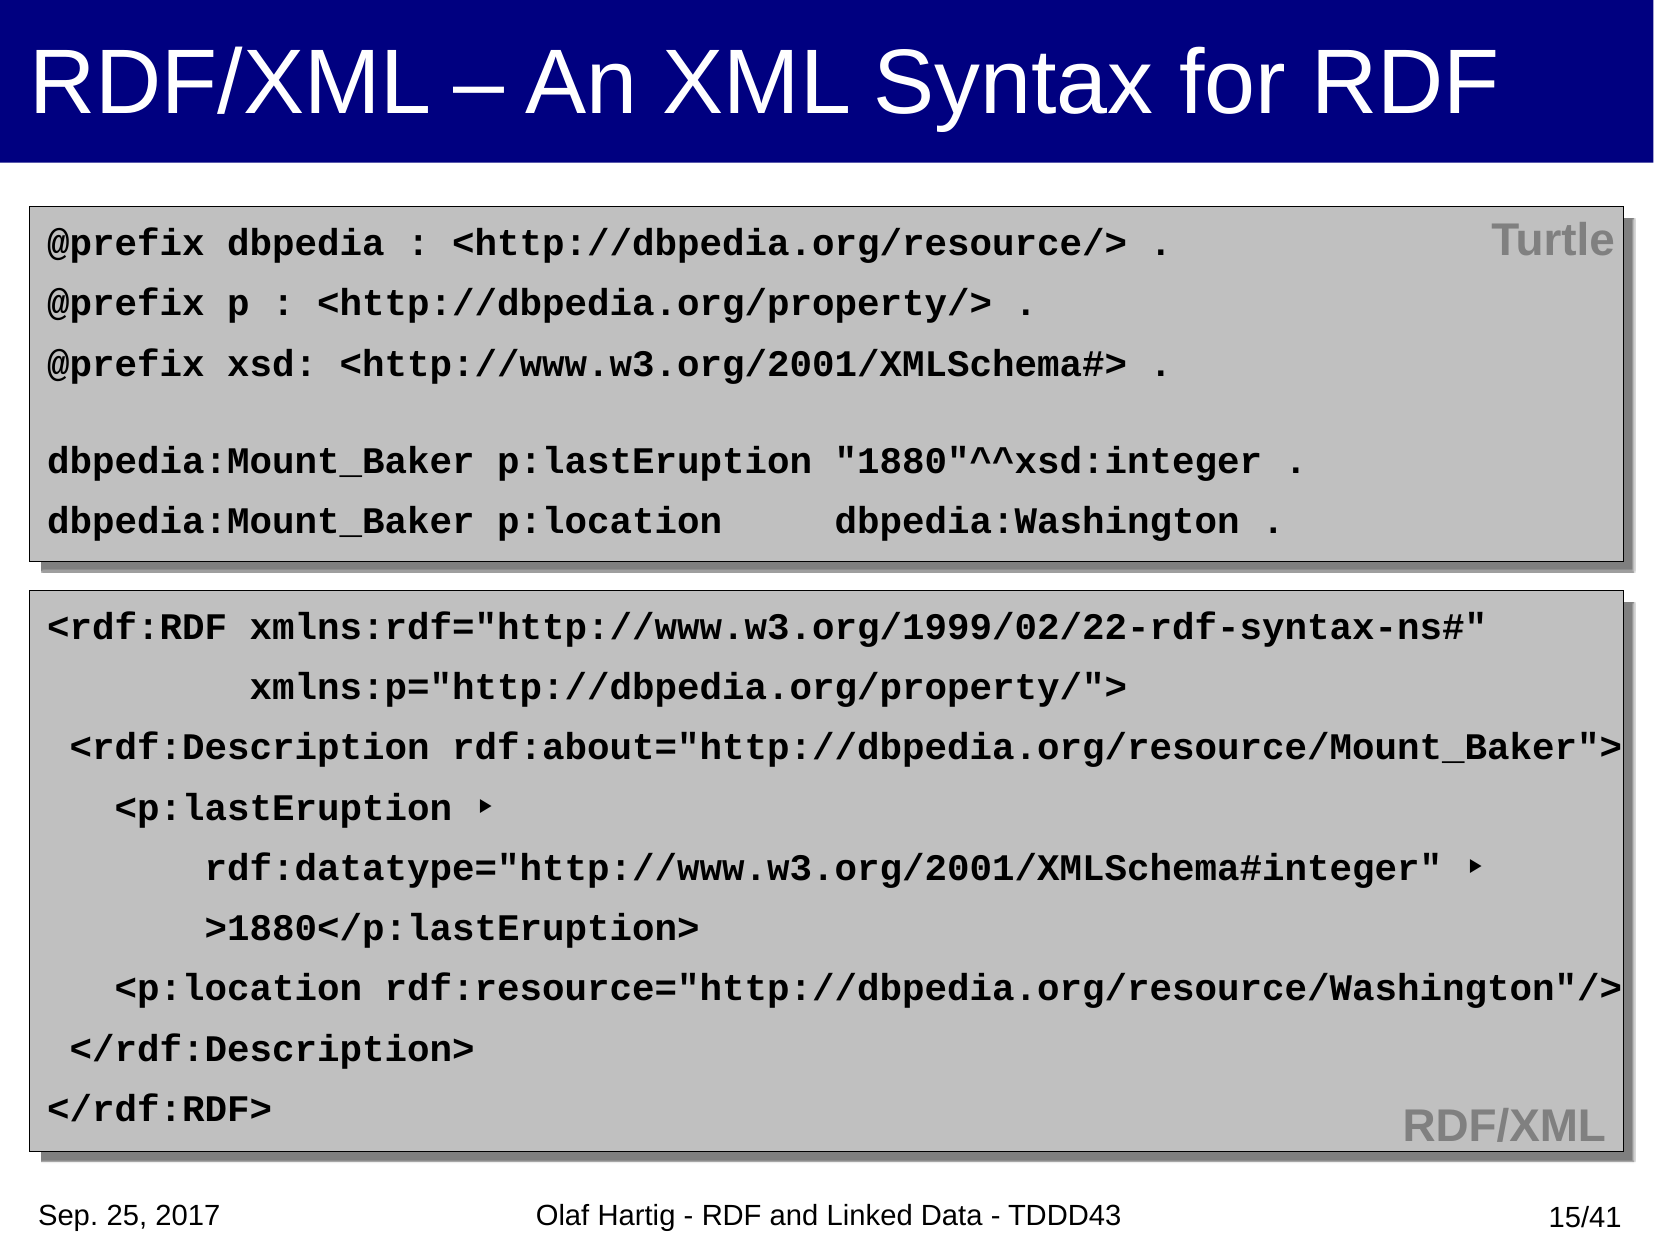

# RDF/XML – An XML Syntax for RDF
@prefix dbpedia : <http://dbpedia.org/resource/> .
@prefix p : <http://dbpedia.org/property/> .
@prefix xsd: <http://www.w3.org/2001/XMLSchema#> .
dbpedia:Mount_Baker p:lastEruption "1880"^^xsd:integer .
dbpedia:Mount_Baker p:location dbpedia:Washington .
Turtle
<rdf:RDF xmlns:rdf="http://www.w3.org/1999/02/22-rdf-syntax-ns#"
 xmlns:p="http://dbpedia.org/property/">
 <rdf:Description rdf:about="http://dbpedia.org/resource/Mount_Baker">
 <p:lastEruption ‣
 rdf:datatype="http://www.w3.org/2001/XMLSchema#integer" ‣
 >1880</p:lastEruption>
 <p:location rdf:resource="http://dbpedia.org/resource/Washington"/>
 </rdf:Description>
</rdf:RDF>
RDF/XML
Sep. 25, 2017
Olaf Hartig - RDF and Linked Data - TDDD43
15